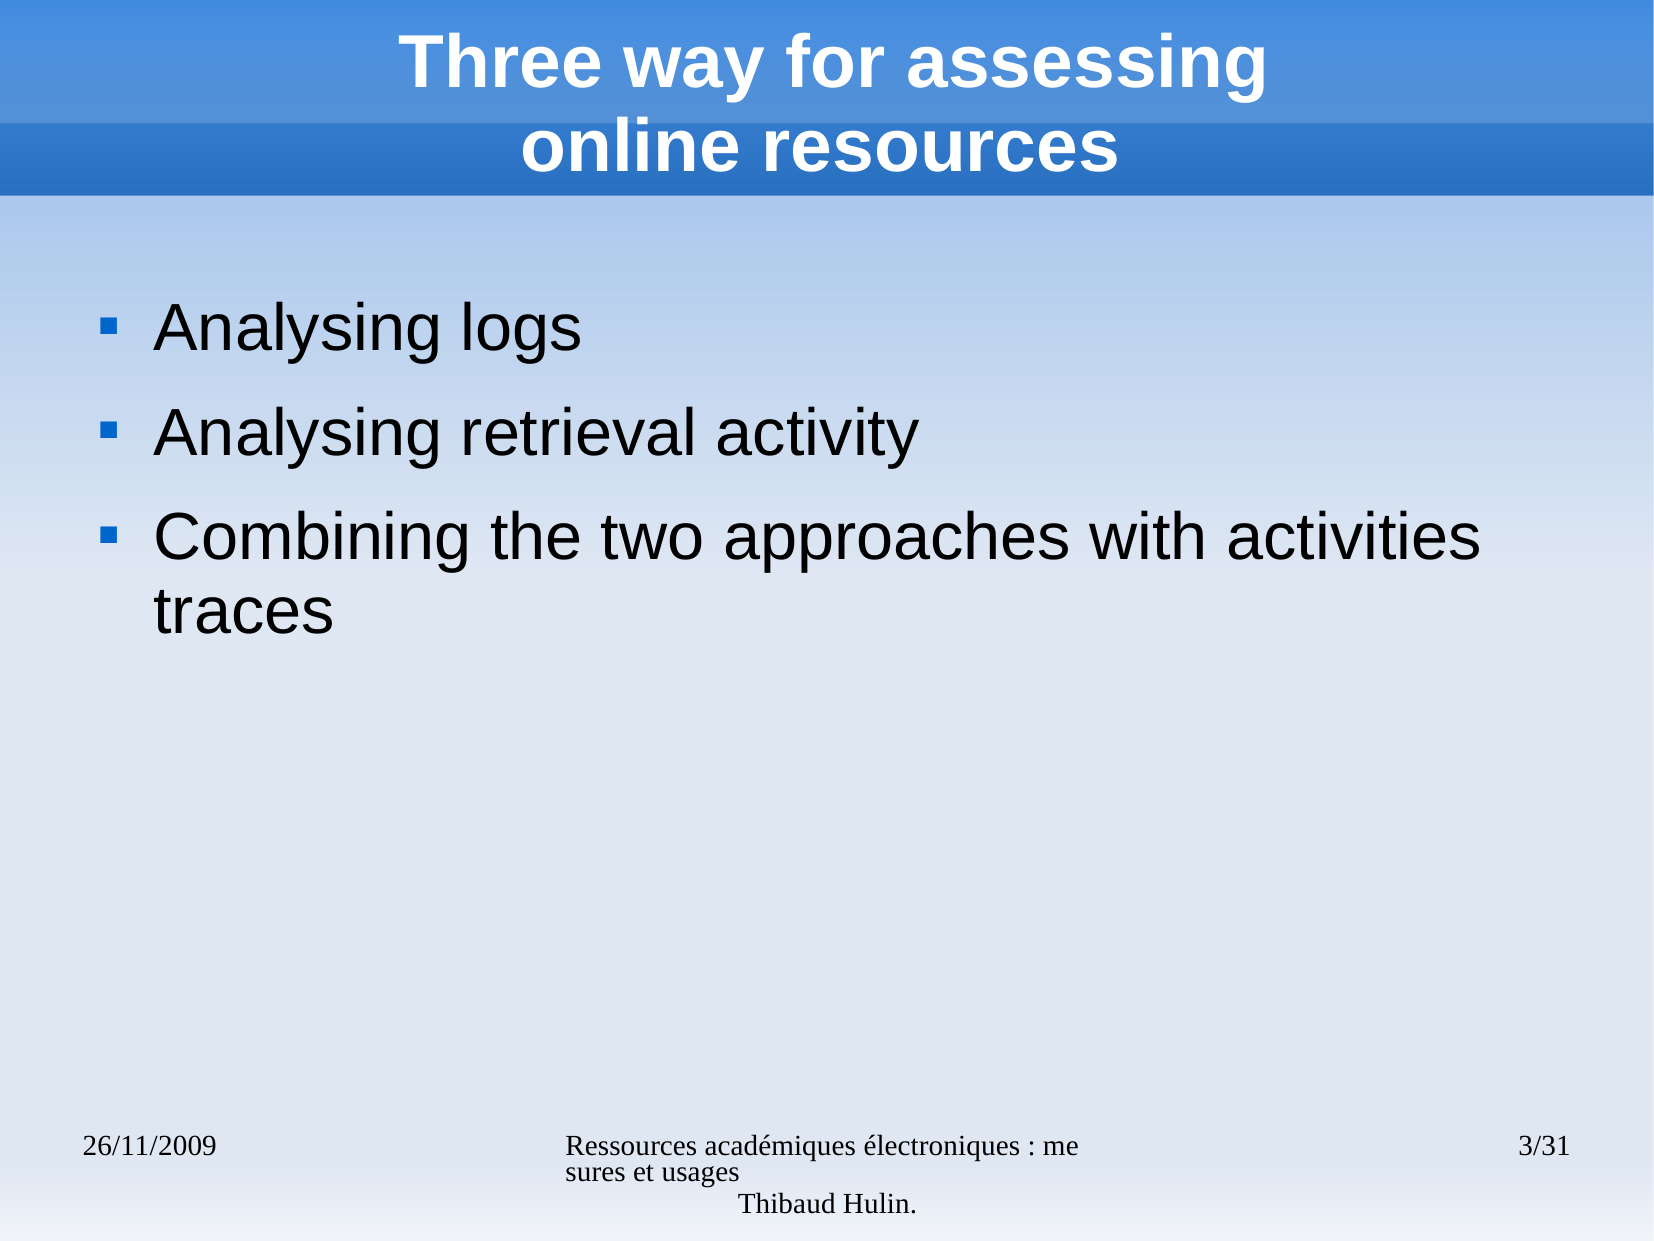

# Three way for assessing online resources
Analysing logs
Analysing retrieval activity
Combining the two approaches with activities traces
26/11/2009
Ressources académiques électroniques : mesures et usages
3